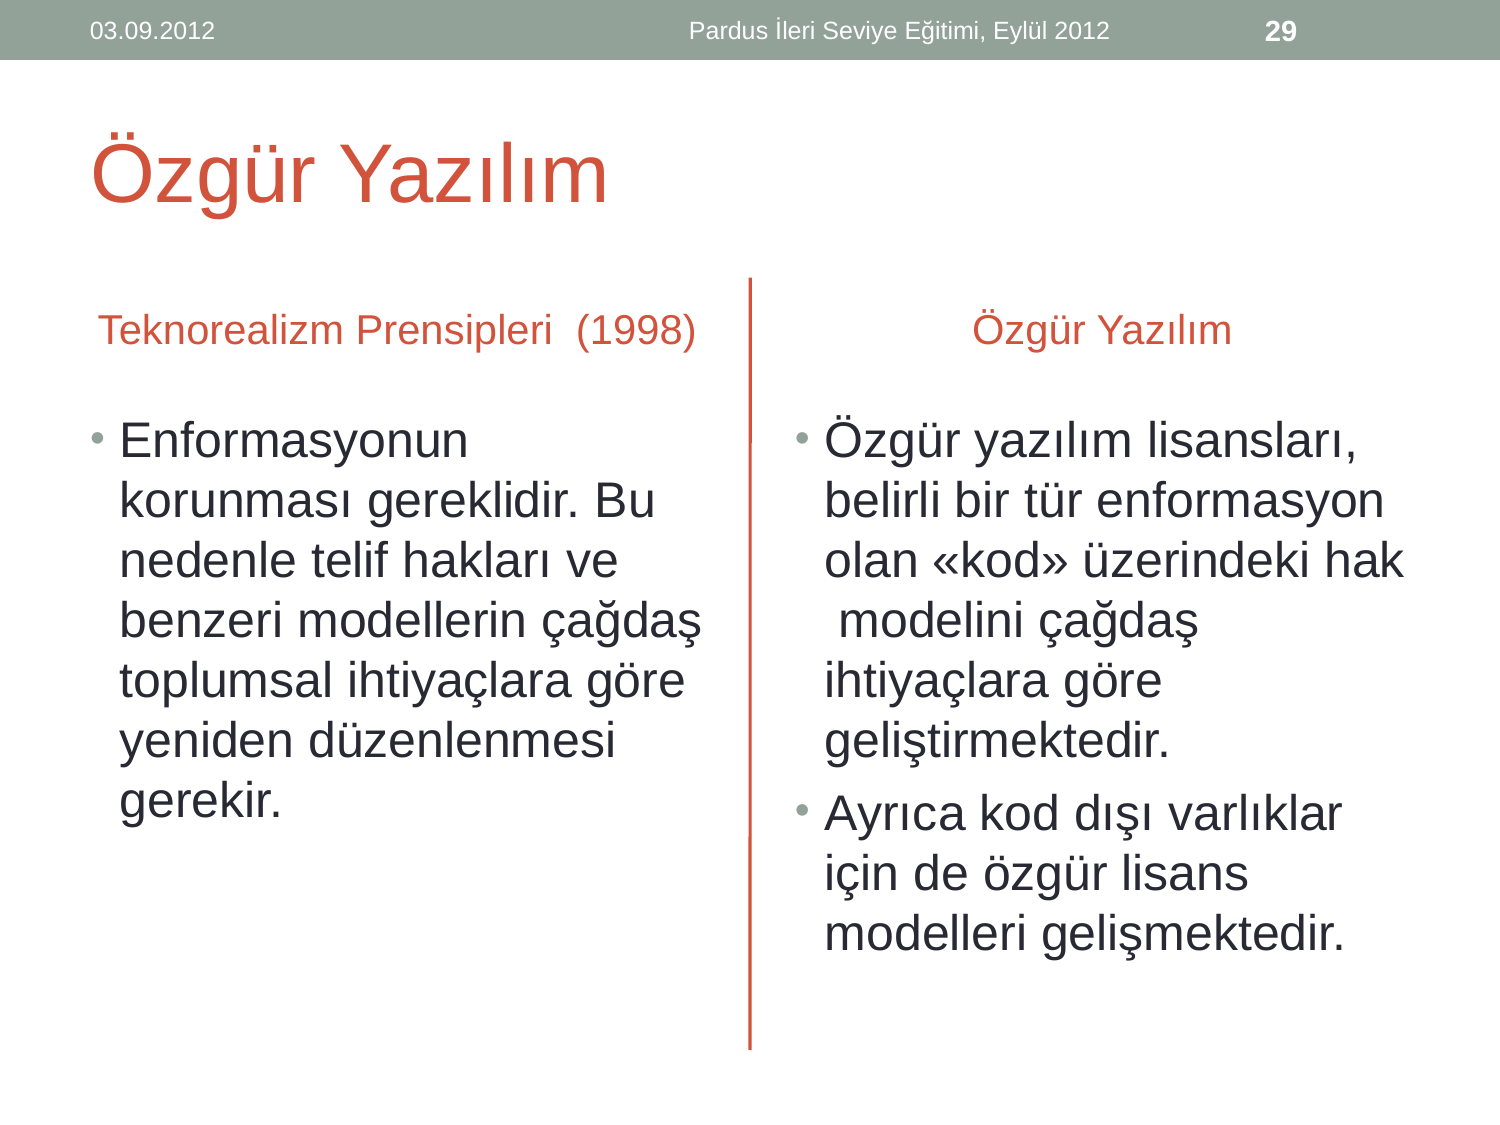

03.09.2012
Pardus İleri Seviye Eğitimi, Eylül 2012
# Özgür Yazılım
Teknorealizm Prensipleri (1998)
Özgür Yazılım
Enformasyonun korunması gereklidir. Bu nedenle telif hakları ve benzeri modellerin çağdaş toplumsal ihtiyaçlara göre yeniden düzenlenmesi gerekir.
Özgür yazılım lisansları, belirli bir tür enformasyon olan «kod» üzerindeki hak modelini çağdaş ihtiyaçlara göre geliştirmektedir.
Ayrıca kod dışı varlıklar için de özgür lisans modelleri gelişmektedir.